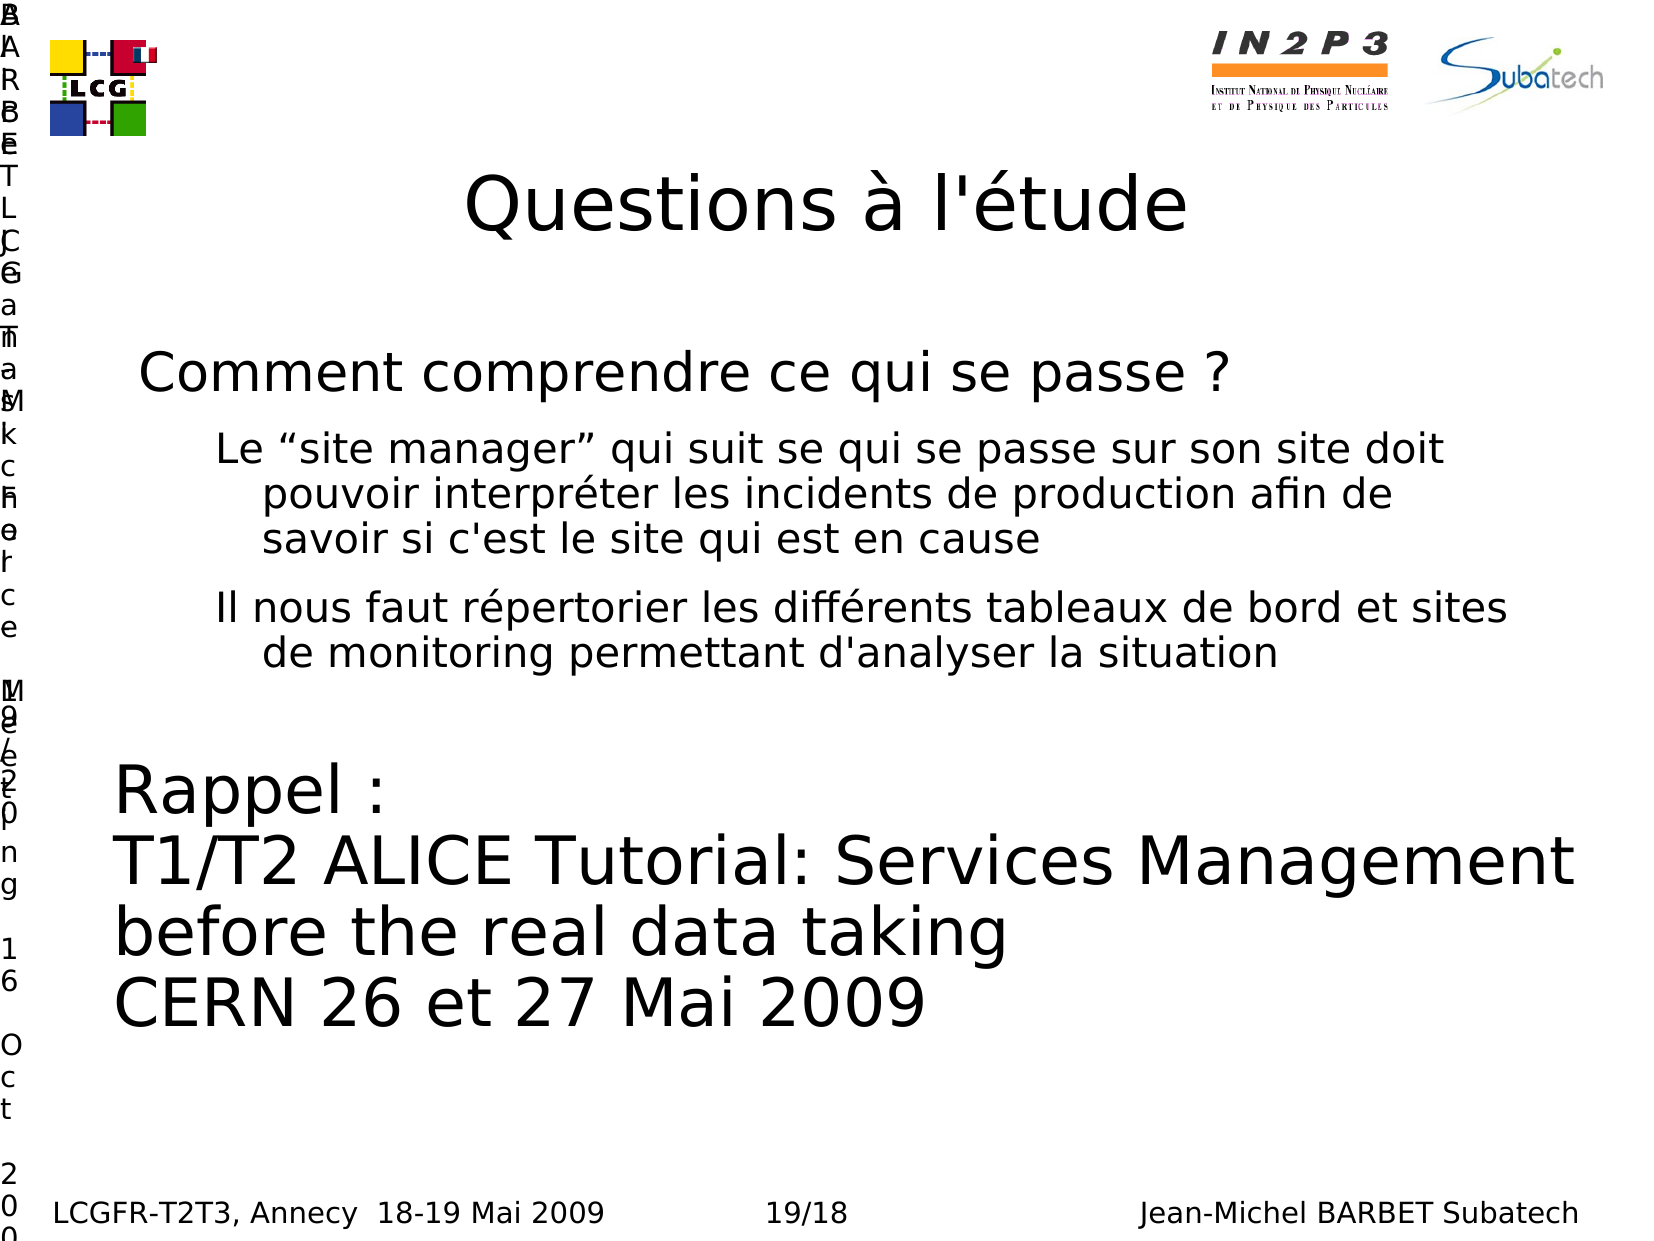

# Questions à l'étude
Comment comprendre ce qui se passe ?
Le “site manager” qui suit se qui se passe sur son site doit pouvoir interpréter les incidents de production afin de savoir si c'est le site qui est en cause
Il nous faut répertorier les différents tableaux de bord et sites de monitoring permettant d'analyser la situation
Rappel :
T1/T2 ALICE Tutorial: Services Management
before the real data taking
CERN 26 et 27 Mai 2009